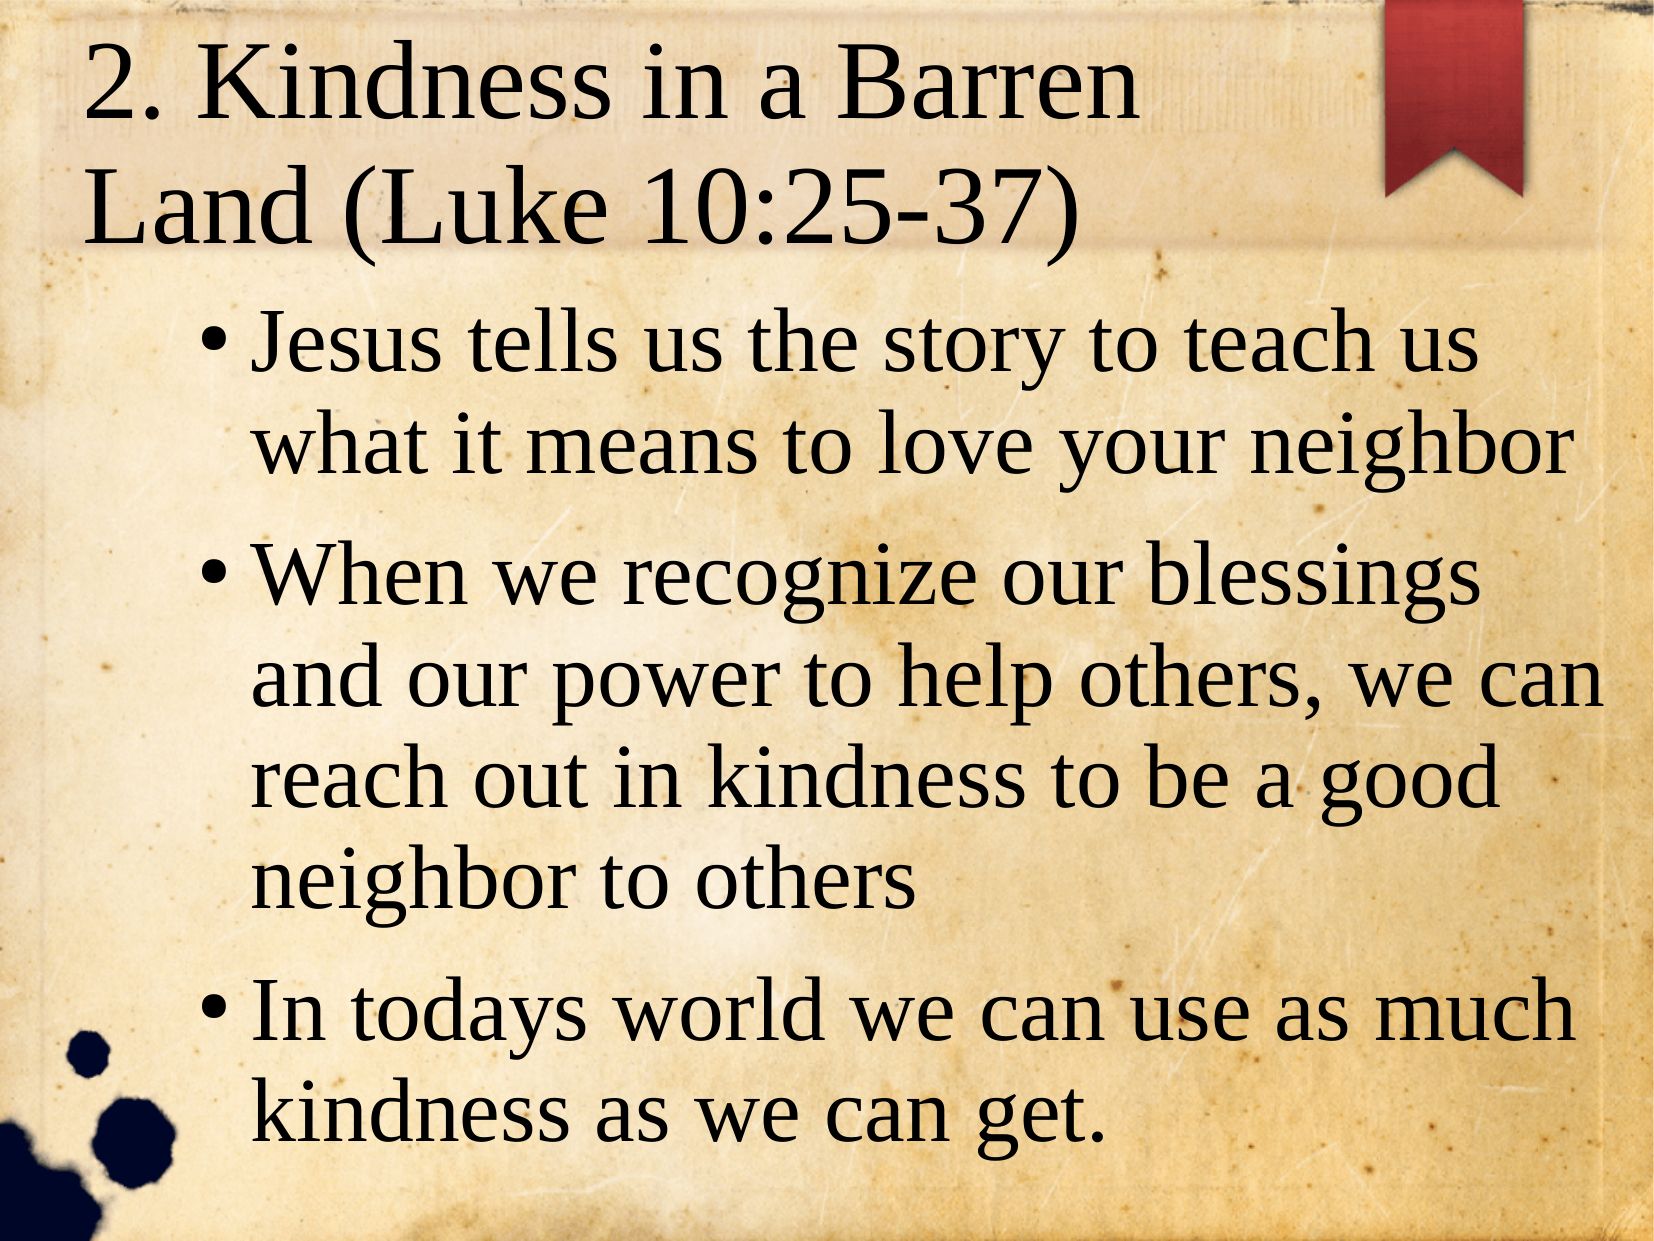

# 2. Kindness in a Barren Land (Luke 10:25-37)
Jesus tells us the story to teach us what it means to love your neighbor
When we recognize our blessings and our power to help others, we can reach out in kindness to be a good neighbor to others
In todays world we can use as much kindness as we can get.